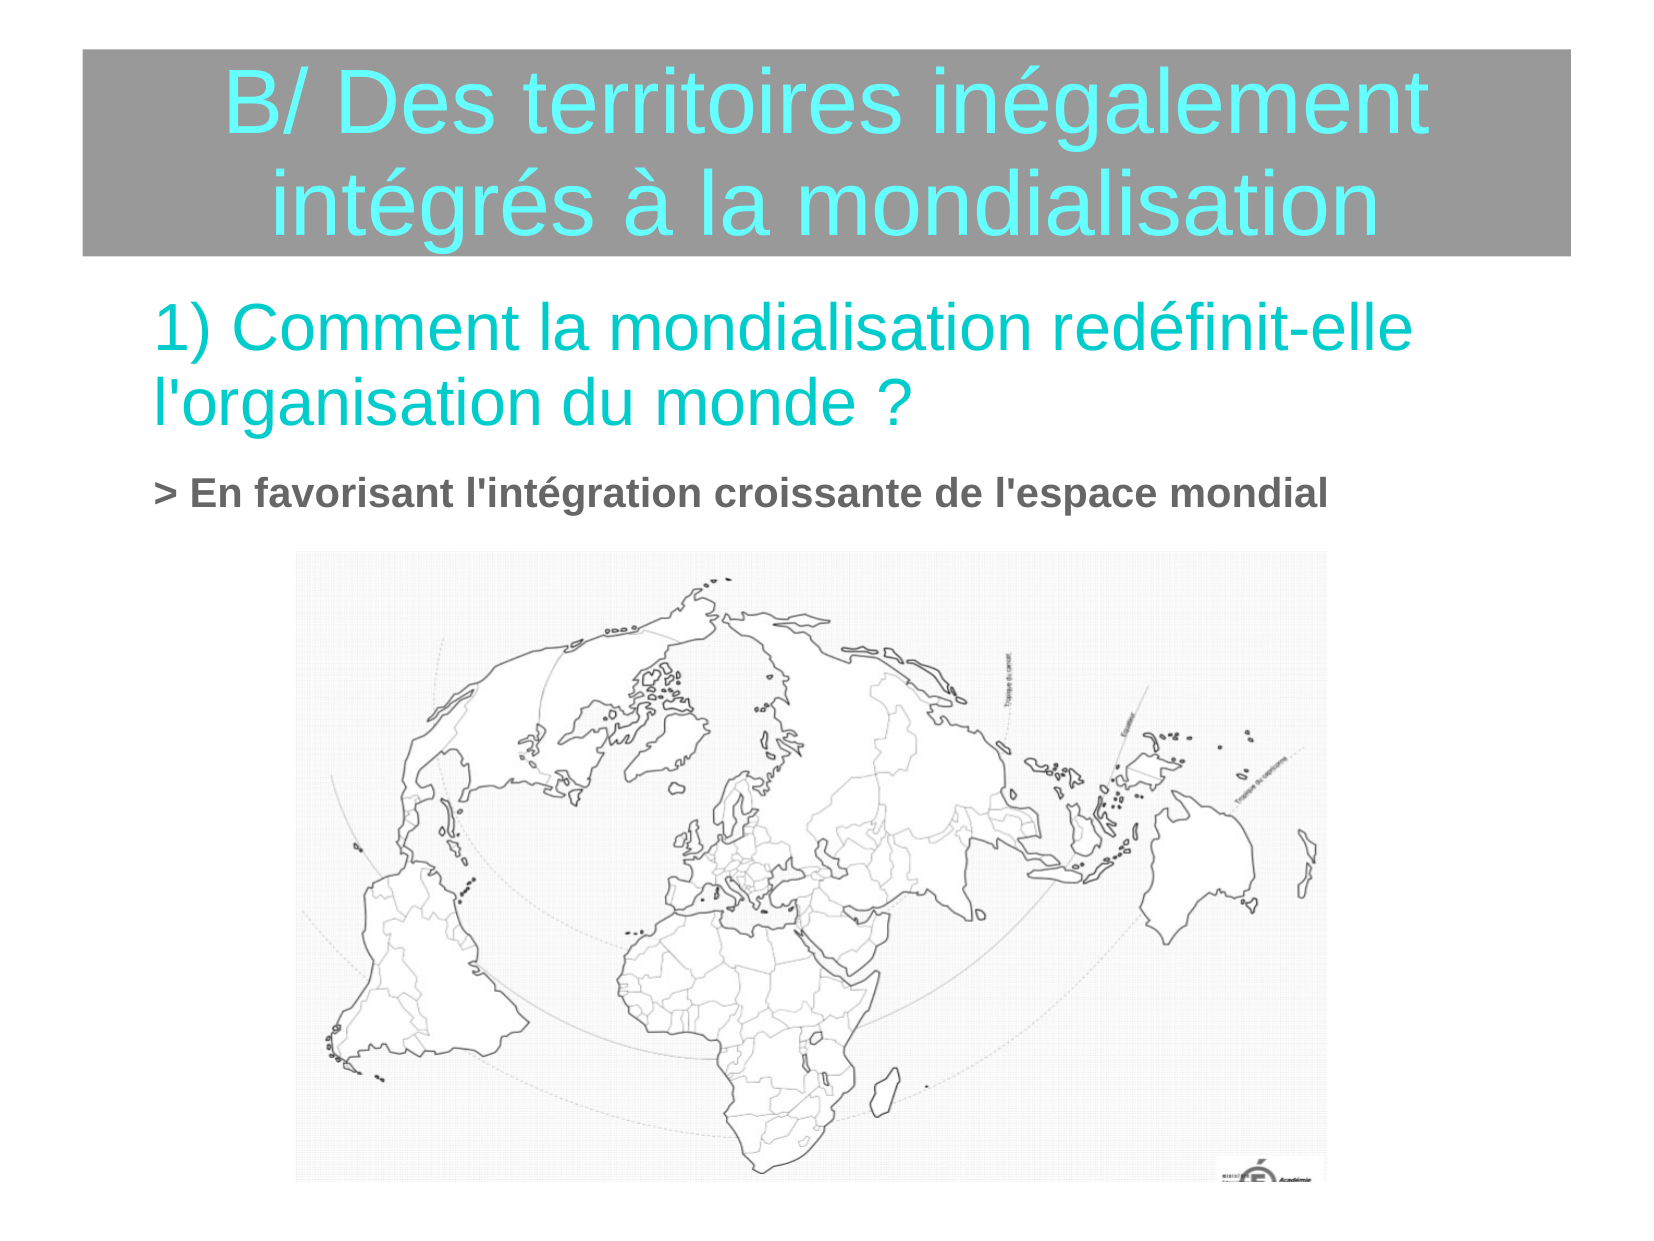

# B/ Des territoires inégalement intégrés à la mondialisation
1) Comment la mondialisation redéfinit-elle l'organisation du monde ?
> En favorisant l'intégration croissante de l'espace mondial